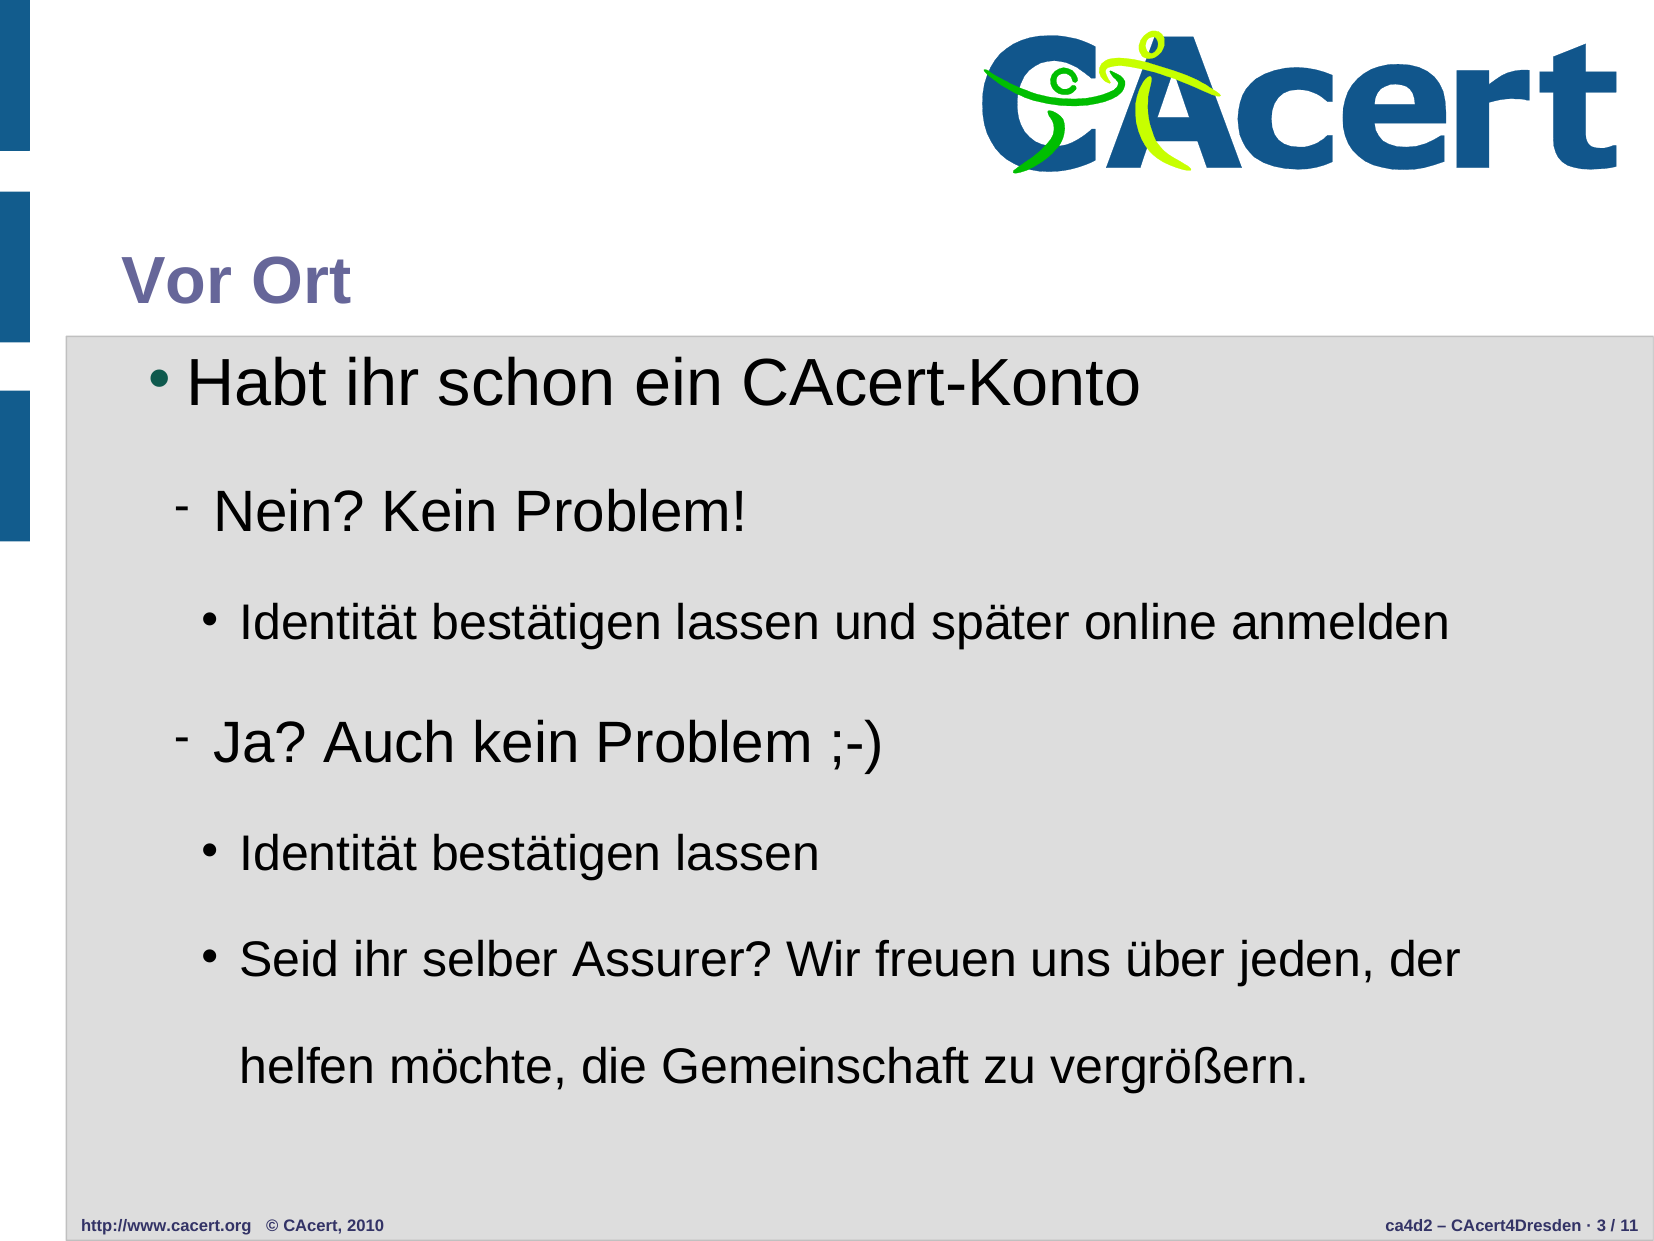

# Vor Ort
Habt ihr schon ein CAcert-Konto
Nein? Kein Problem!
Identität bestätigen lassen und später online anmelden
Ja? Auch kein Problem ;-)
Identität bestätigen lassen
Seid ihr selber Assurer? Wir freuen uns über jeden, der helfen möchte, die Gemeinschaft zu vergrößern.